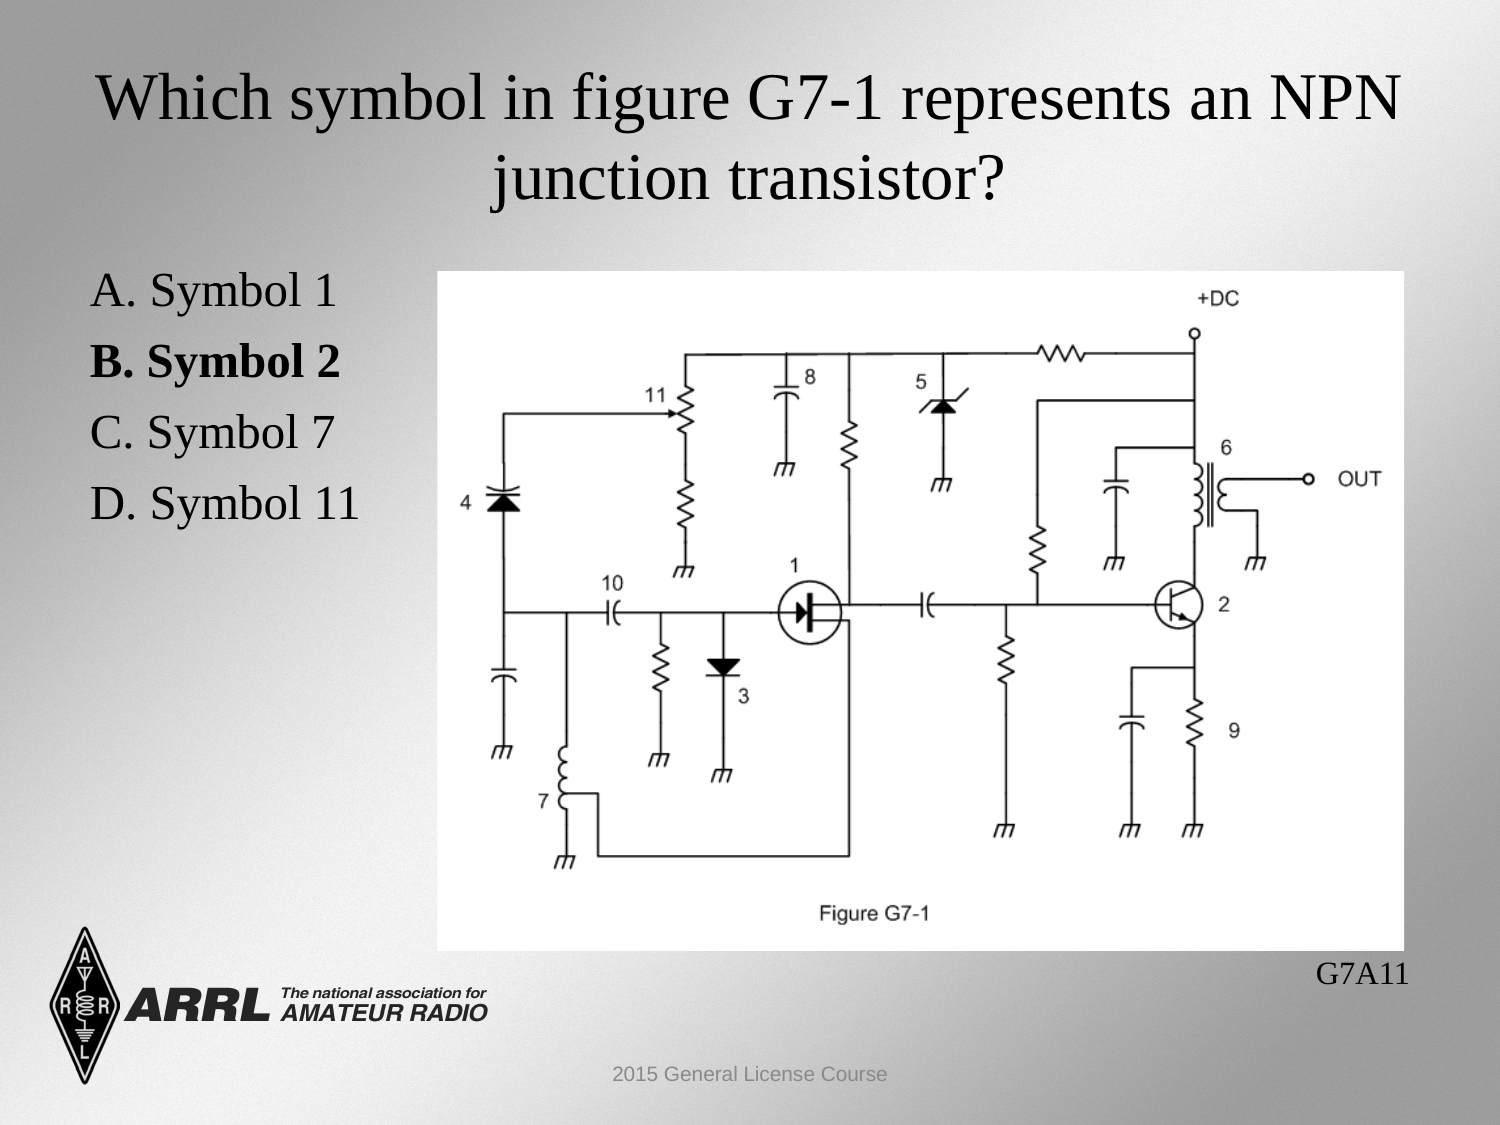

# Which symbol in figure G7-1 represents an NPN junction transistor?
A. Symbol 1
B. Symbol 2
C. Symbol 7
D. Symbol 11
 G7A11
2015 General License Course